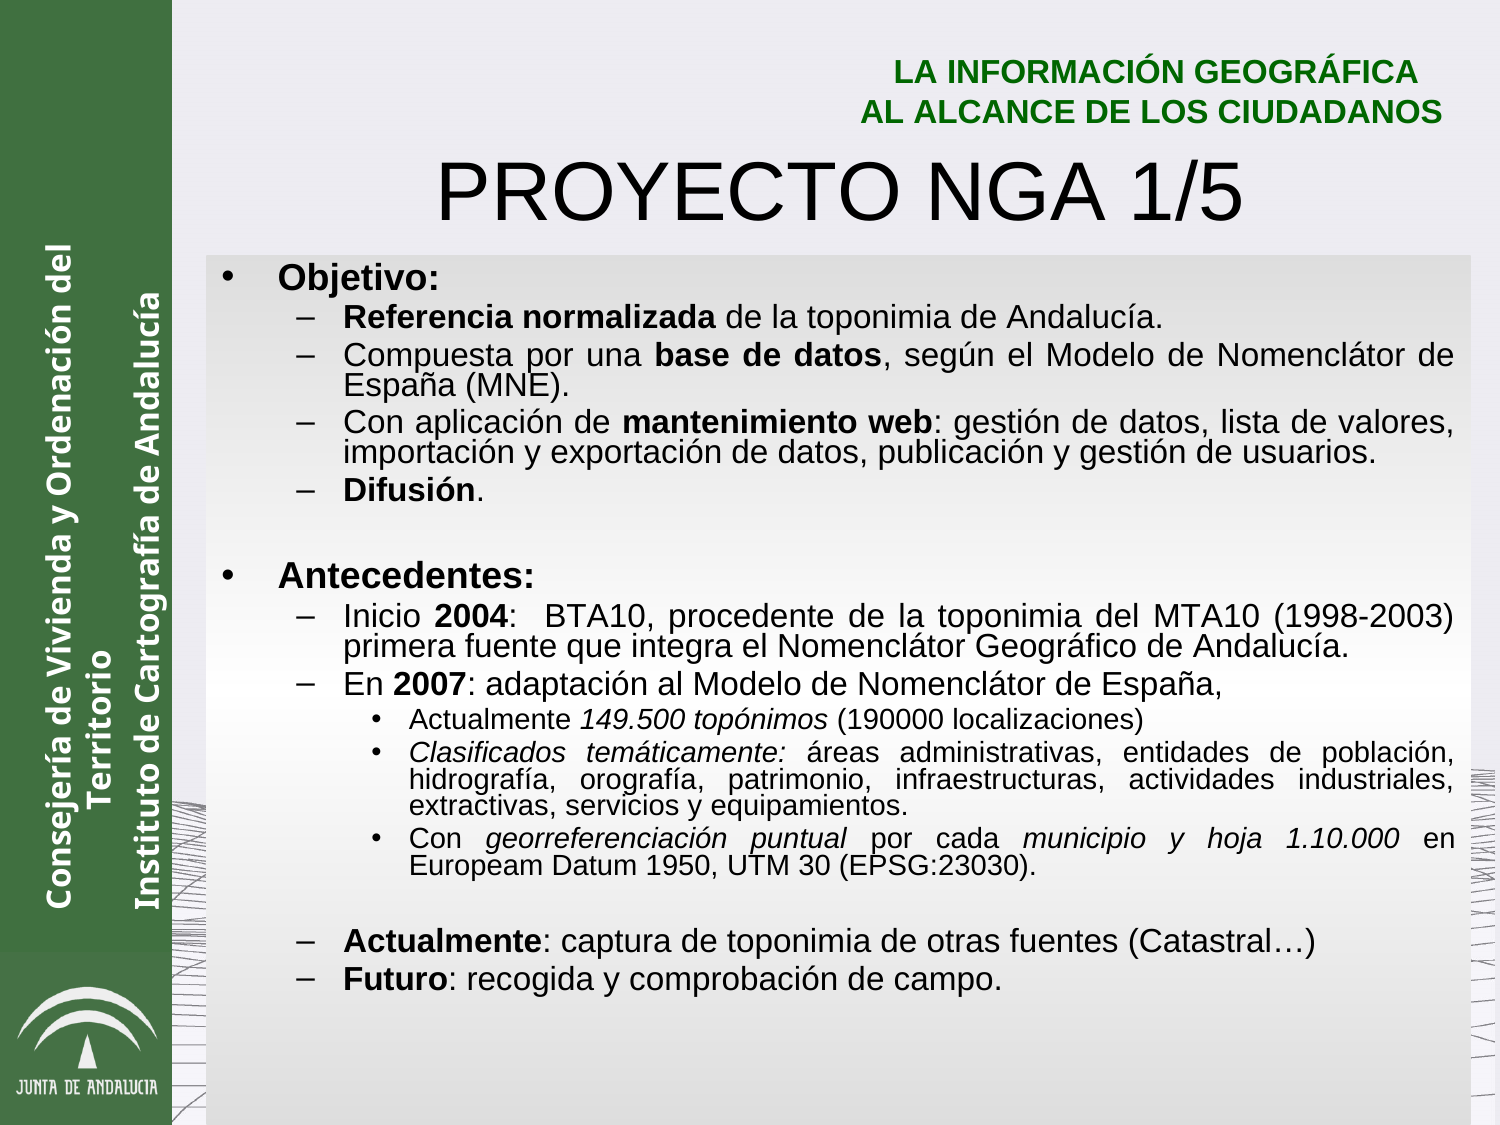

# PROYECTO NGA 1/5
Objetivo:
Referencia normalizada de la toponimia de Andalucía.
Compuesta por una base de datos, según el Modelo de Nomenclátor de España (MNE).
Con aplicación de mantenimiento web: gestión de datos, lista de valores, importación y exportación de datos, publicación y gestión de usuarios.
Difusión.
Antecedentes:
Inicio 2004: BTA10, procedente de la toponimia del MTA10 (1998-2003) primera fuente que integra el Nomenclátor Geográfico de Andalucía.
En 2007: adaptación al Modelo de Nomenclátor de España,
Actualmente 149.500 topónimos (190000 localizaciones)
Clasificados temáticamente: áreas administrativas, entidades de población, hidrografía, orografía, patrimonio, infraestructuras, actividades industriales, extractivas, servicios y equipamientos.
Con georreferenciación puntual por cada municipio y hoja 1.10.000 en Europeam Datum 1950, UTM 30 (EPSG:23030).
Actualmente: captura de toponimia de otras fuentes (Catastral…)
Futuro: recogida y comprobación de campo.